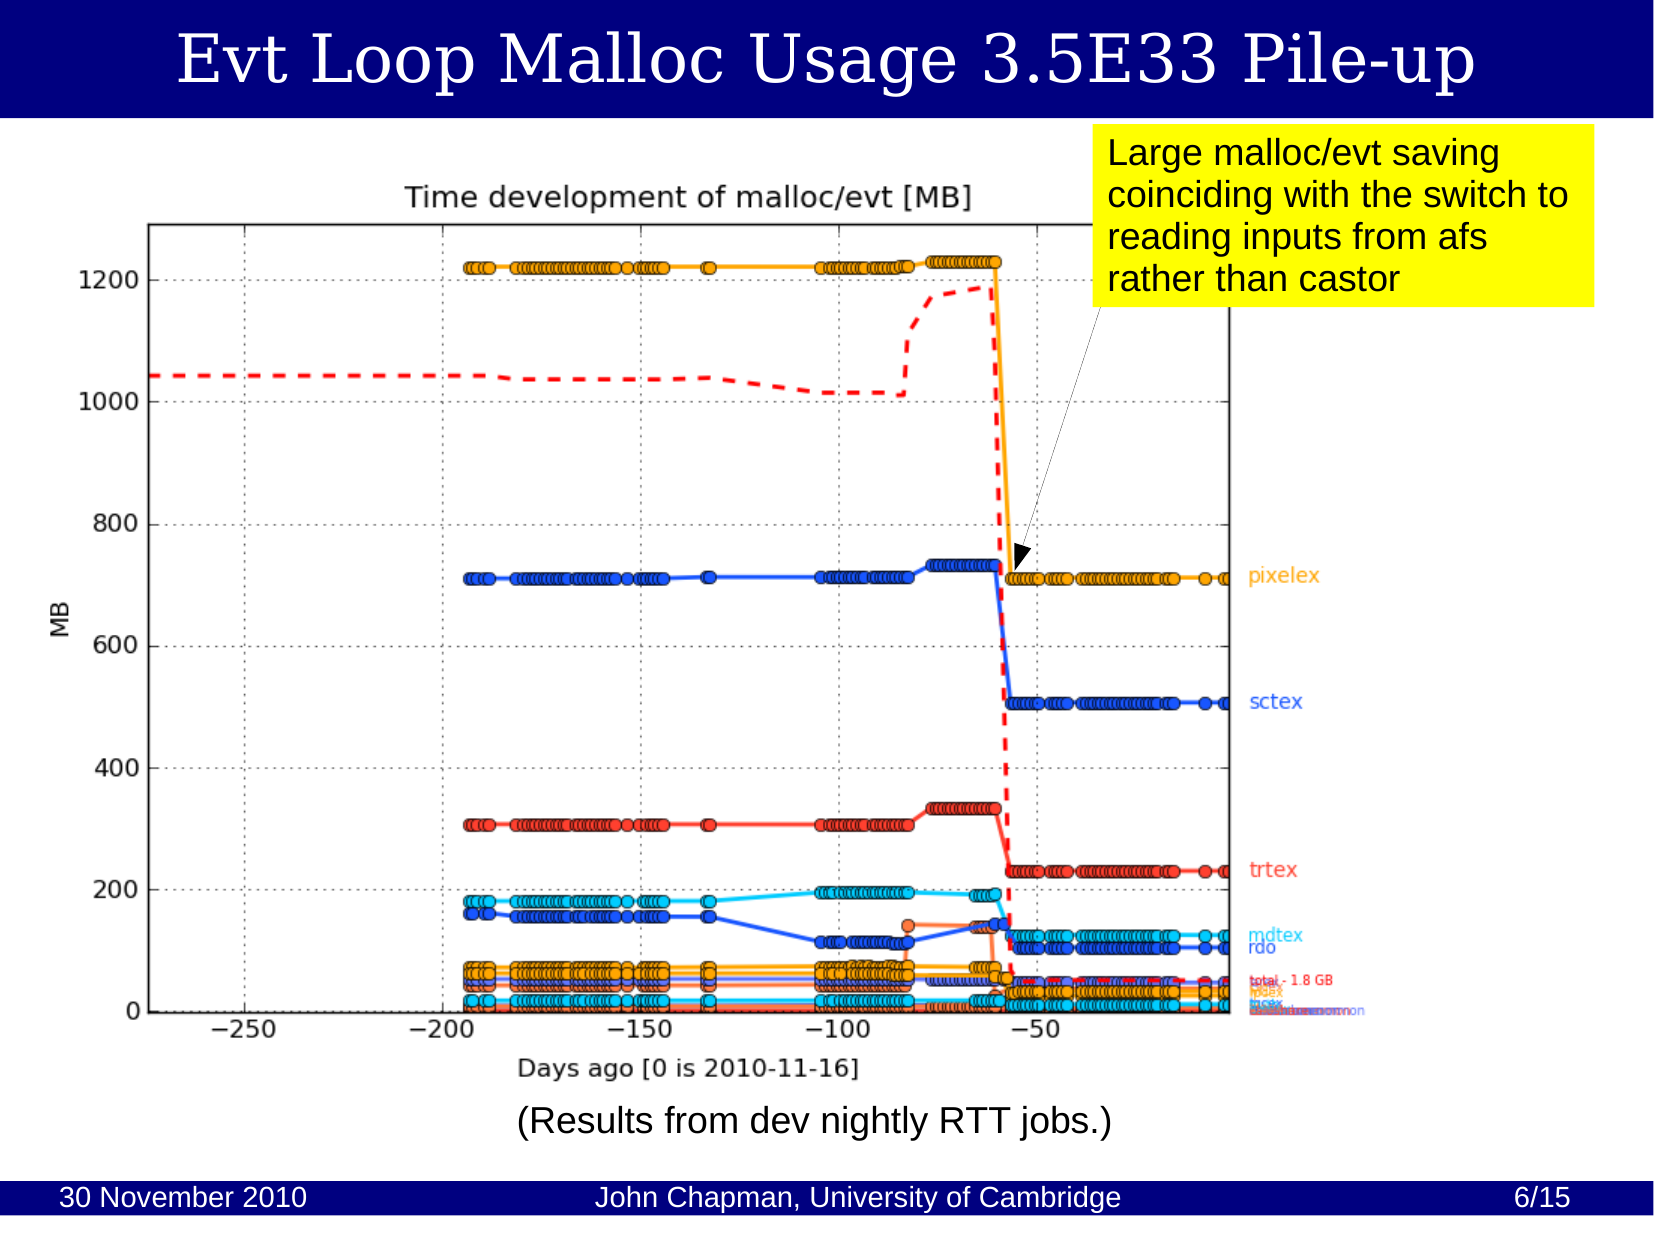

# Evt Loop Malloc Usage 3.5E33 Pile-up
Large malloc/evt saving coinciding with the switch to reading inputs from afs rather than castor
(Results from dev nightly RTT jobs.)
6